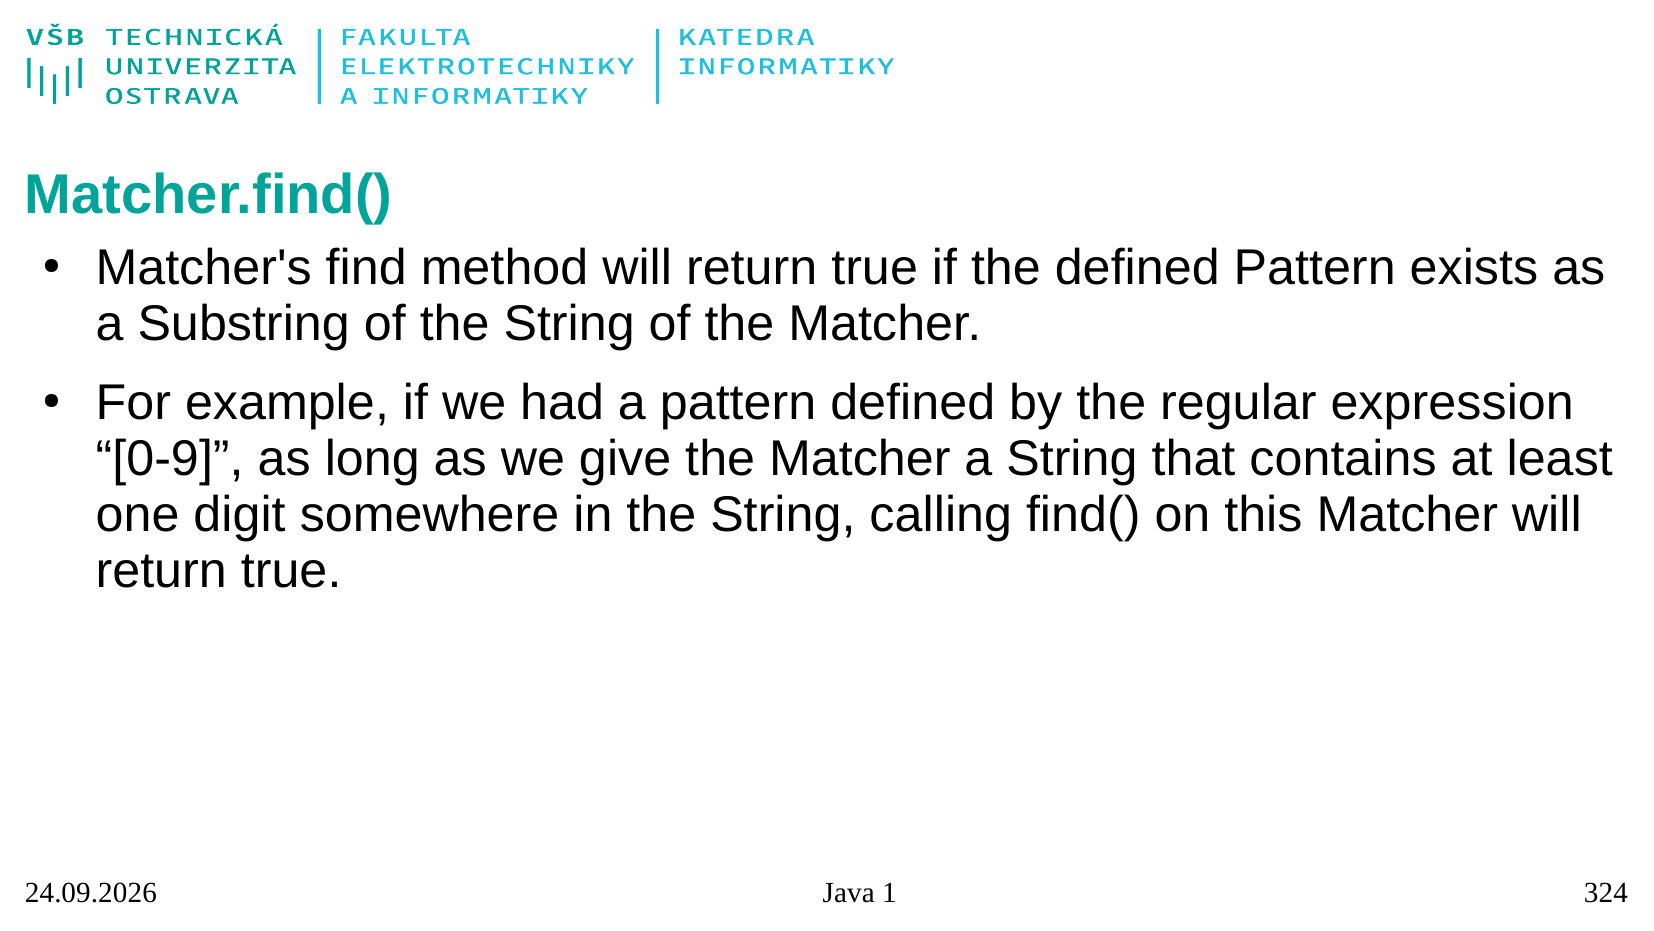

# Matcher.find()
Matcher's find method will return true if the defined Pattern exists as a Substring of the String of the Matcher.
For example, if we had a pattern defined by the regular expression “[0-9]”, as long as we give the Matcher a String that contains at least one digit somewhere in the String, calling find() on this Matcher will return true.
Java 1
324